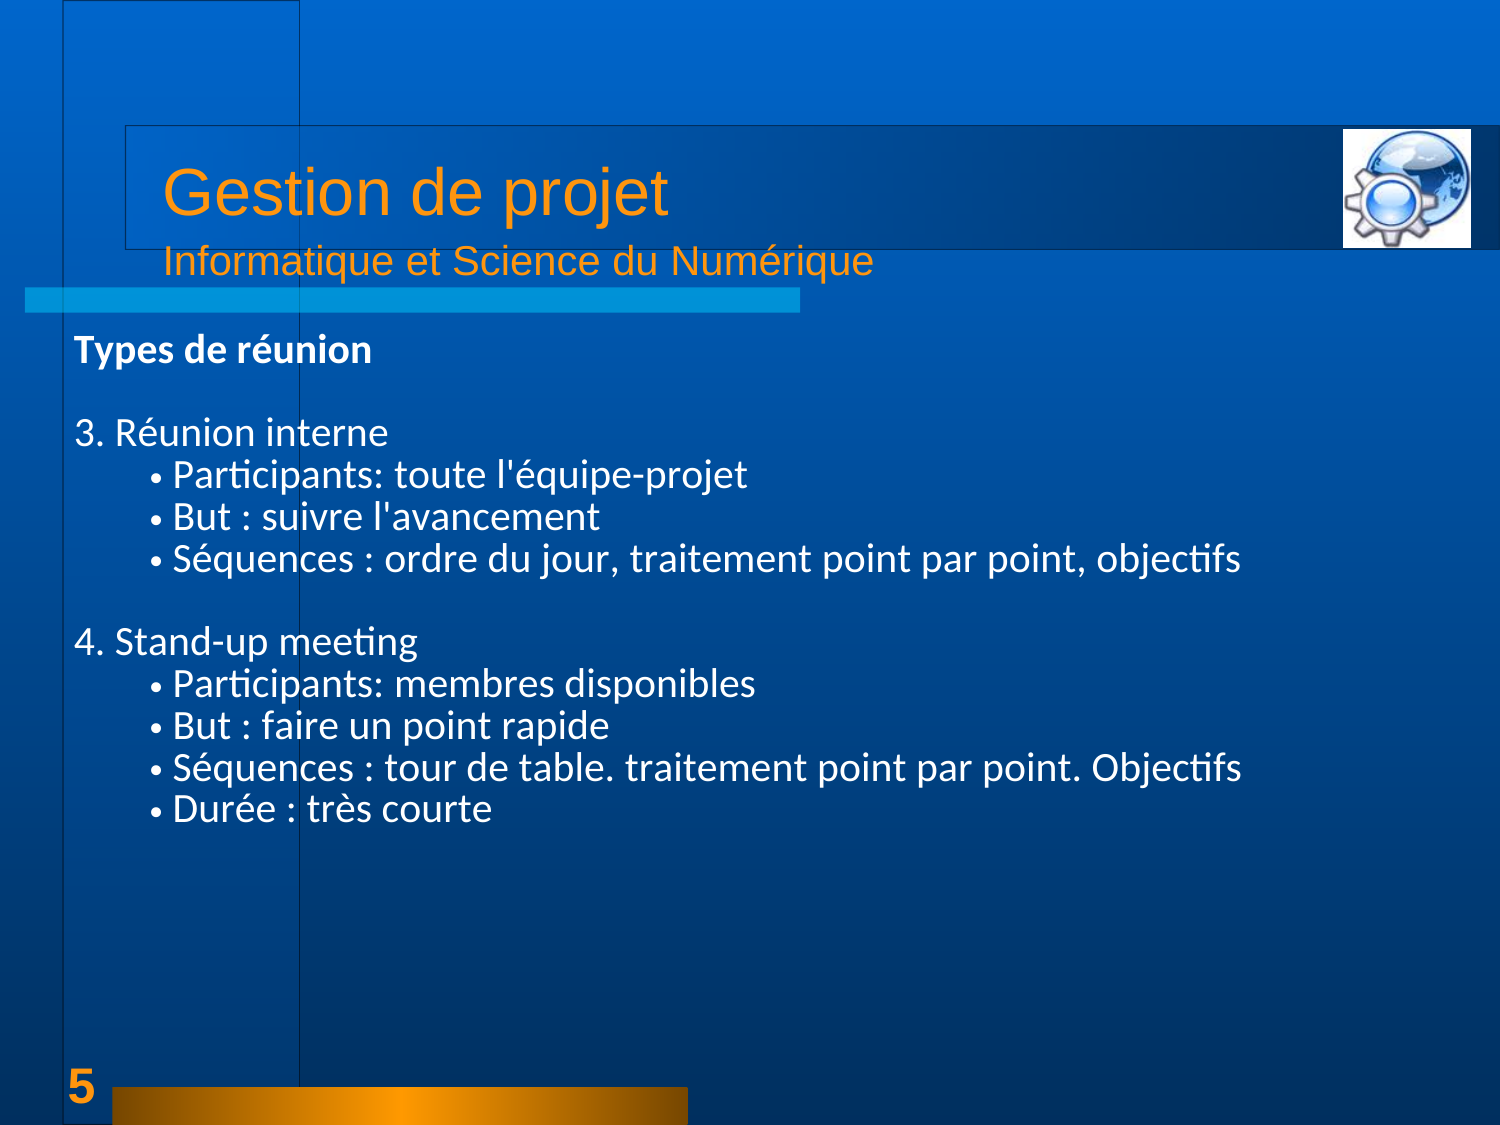

Types de réunion
3. Réunion interne
 Participants: toute l'équipe-projet
 But : suivre l'avancement
 Séquences : ordre du jour, traitement point par point, objectifs
4. Stand-up meeting
 Participants: membres disponibles
 But : faire un point rapide
 Séquences : tour de table. traitement point par point. Objectifs
 Durée : très courte